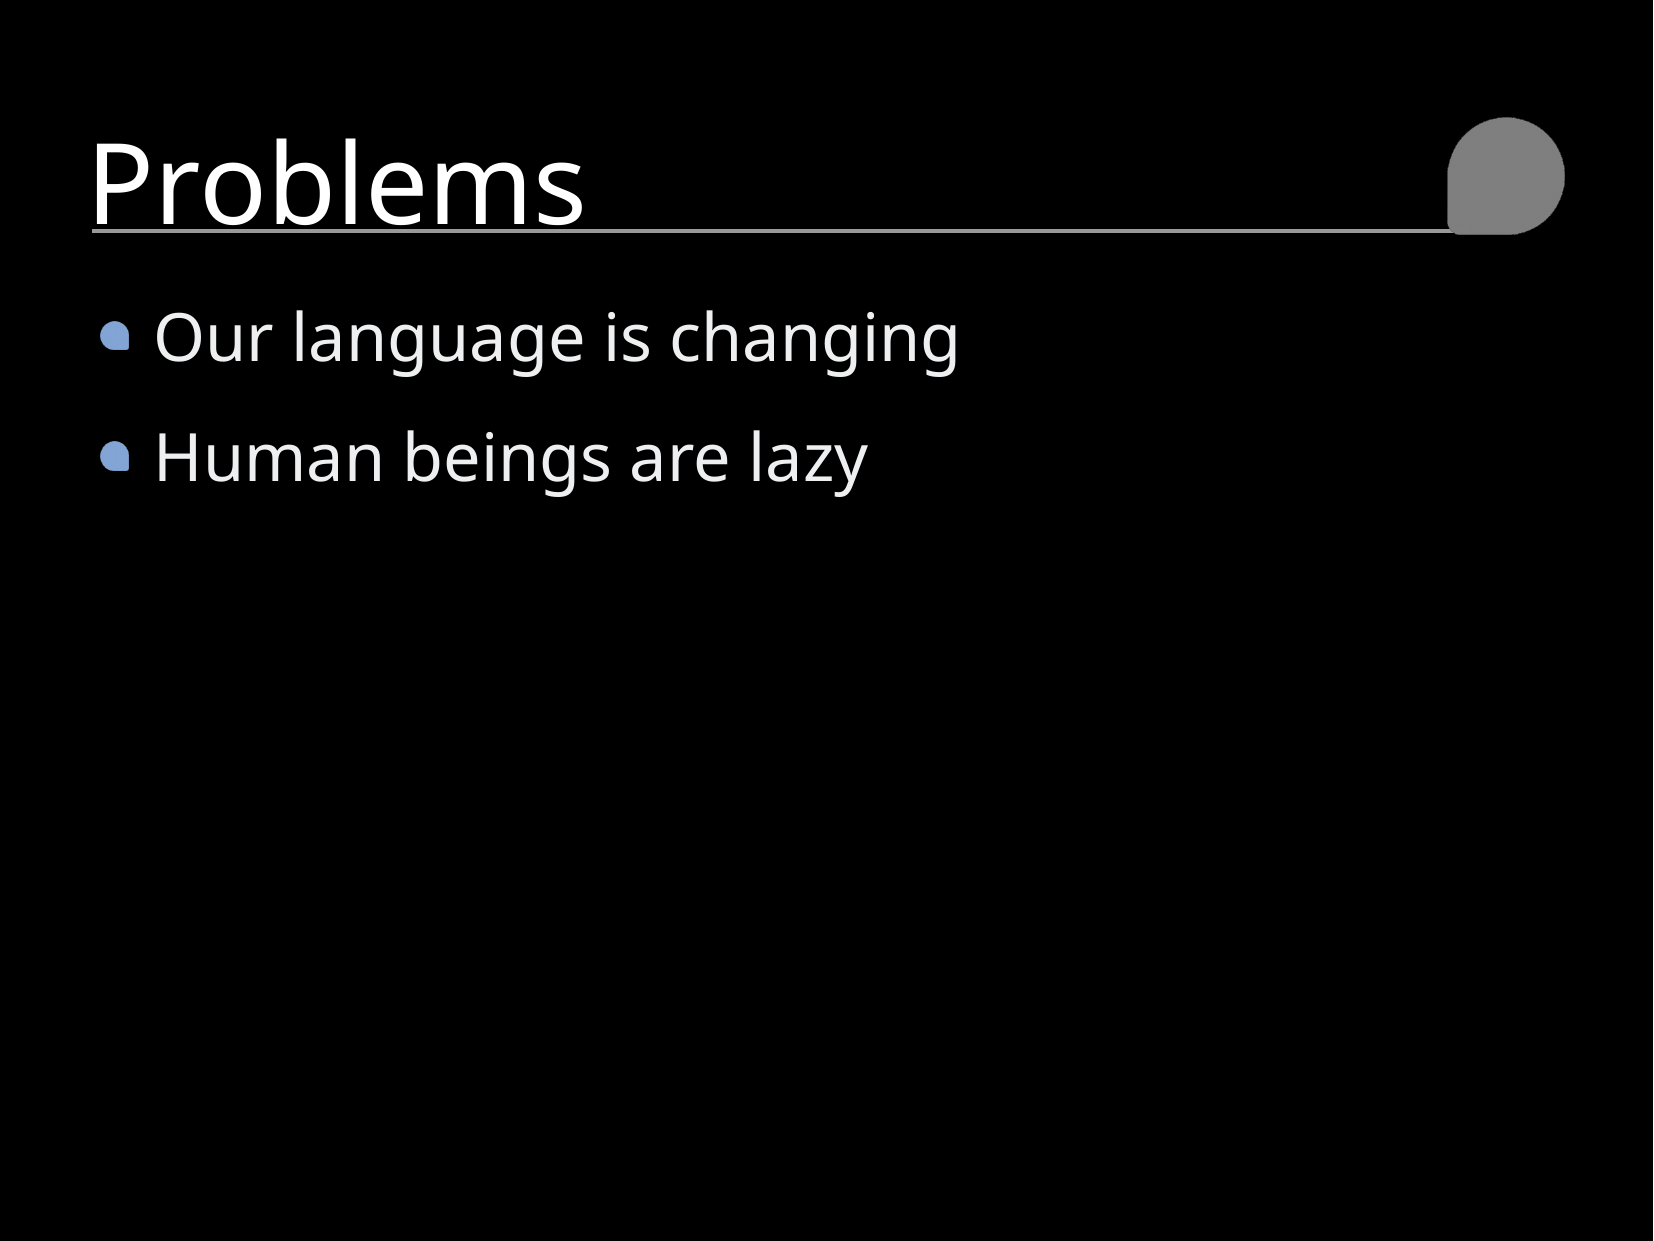

# Problems
Our language is changing
Human beings are lazy